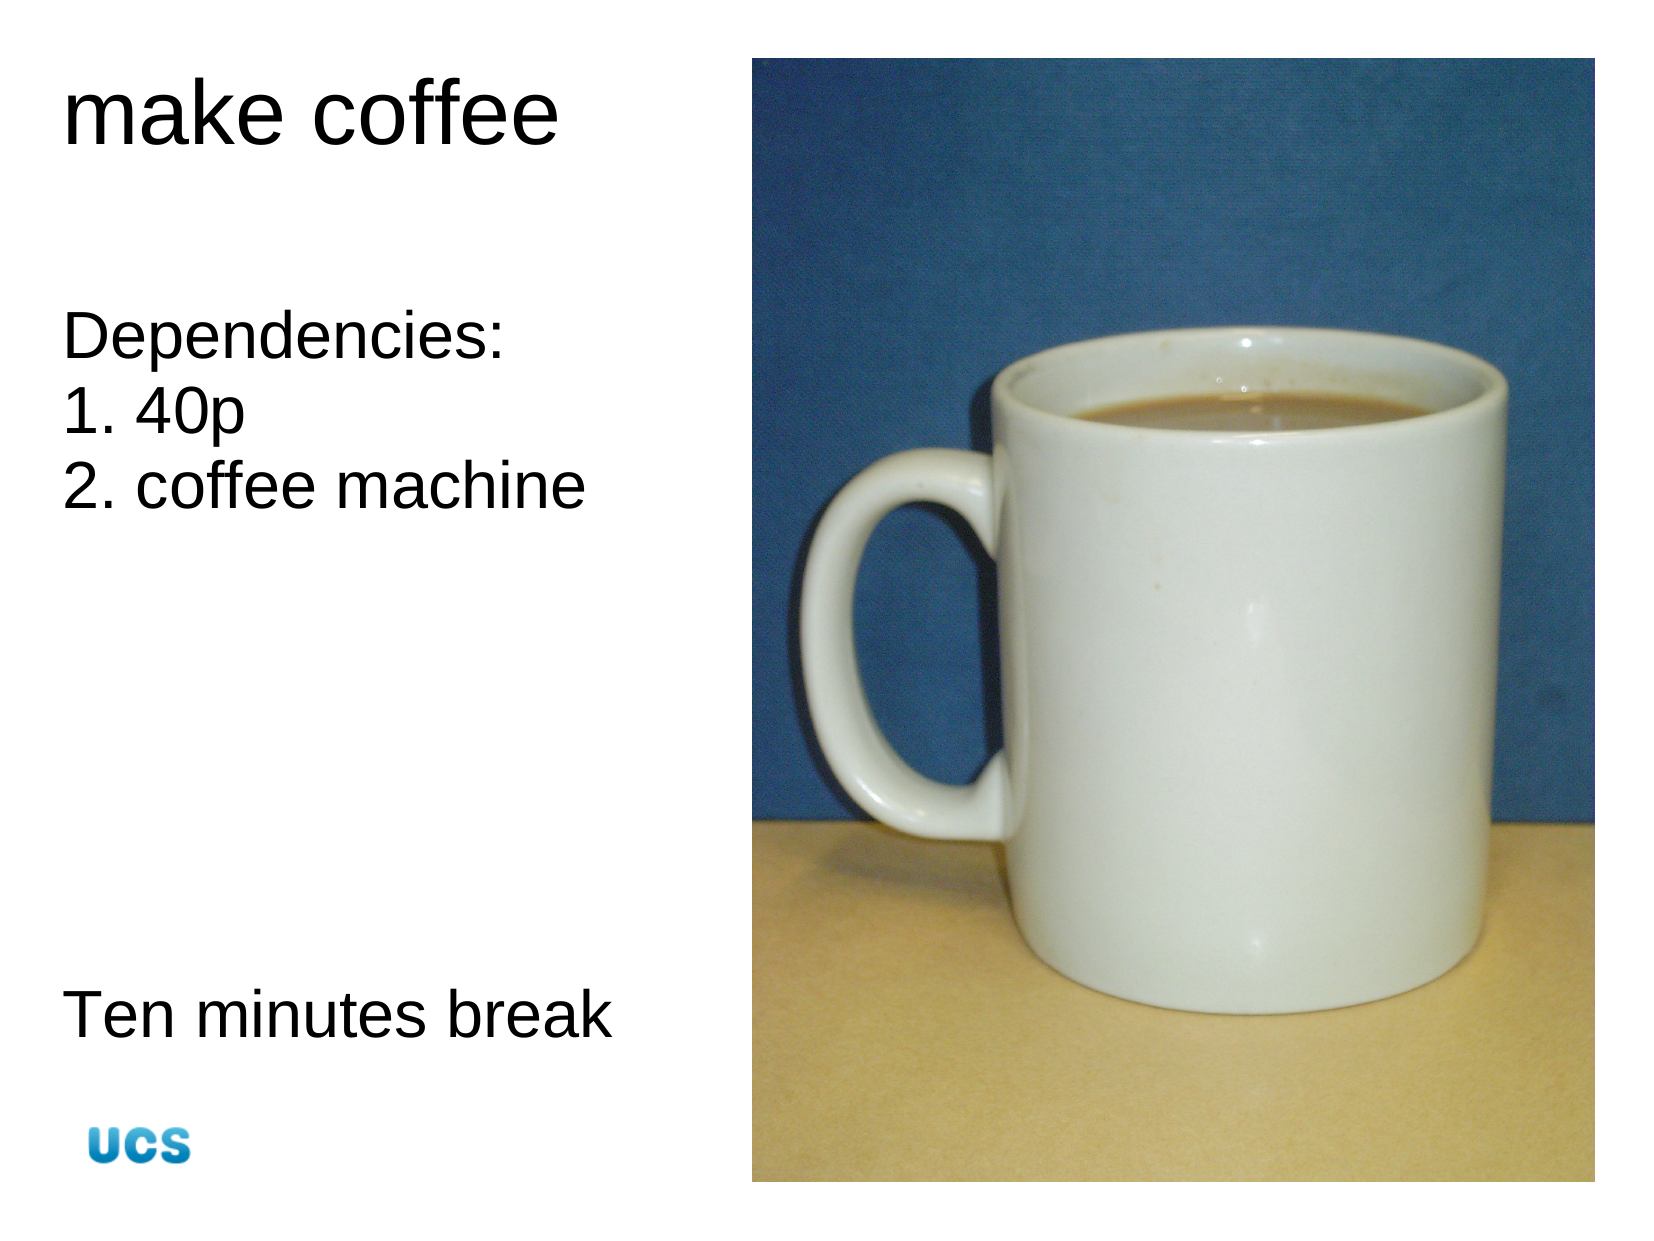

make coffee
Dependencies:
1. 40p
2. coffee machine
Ten minutes break
31